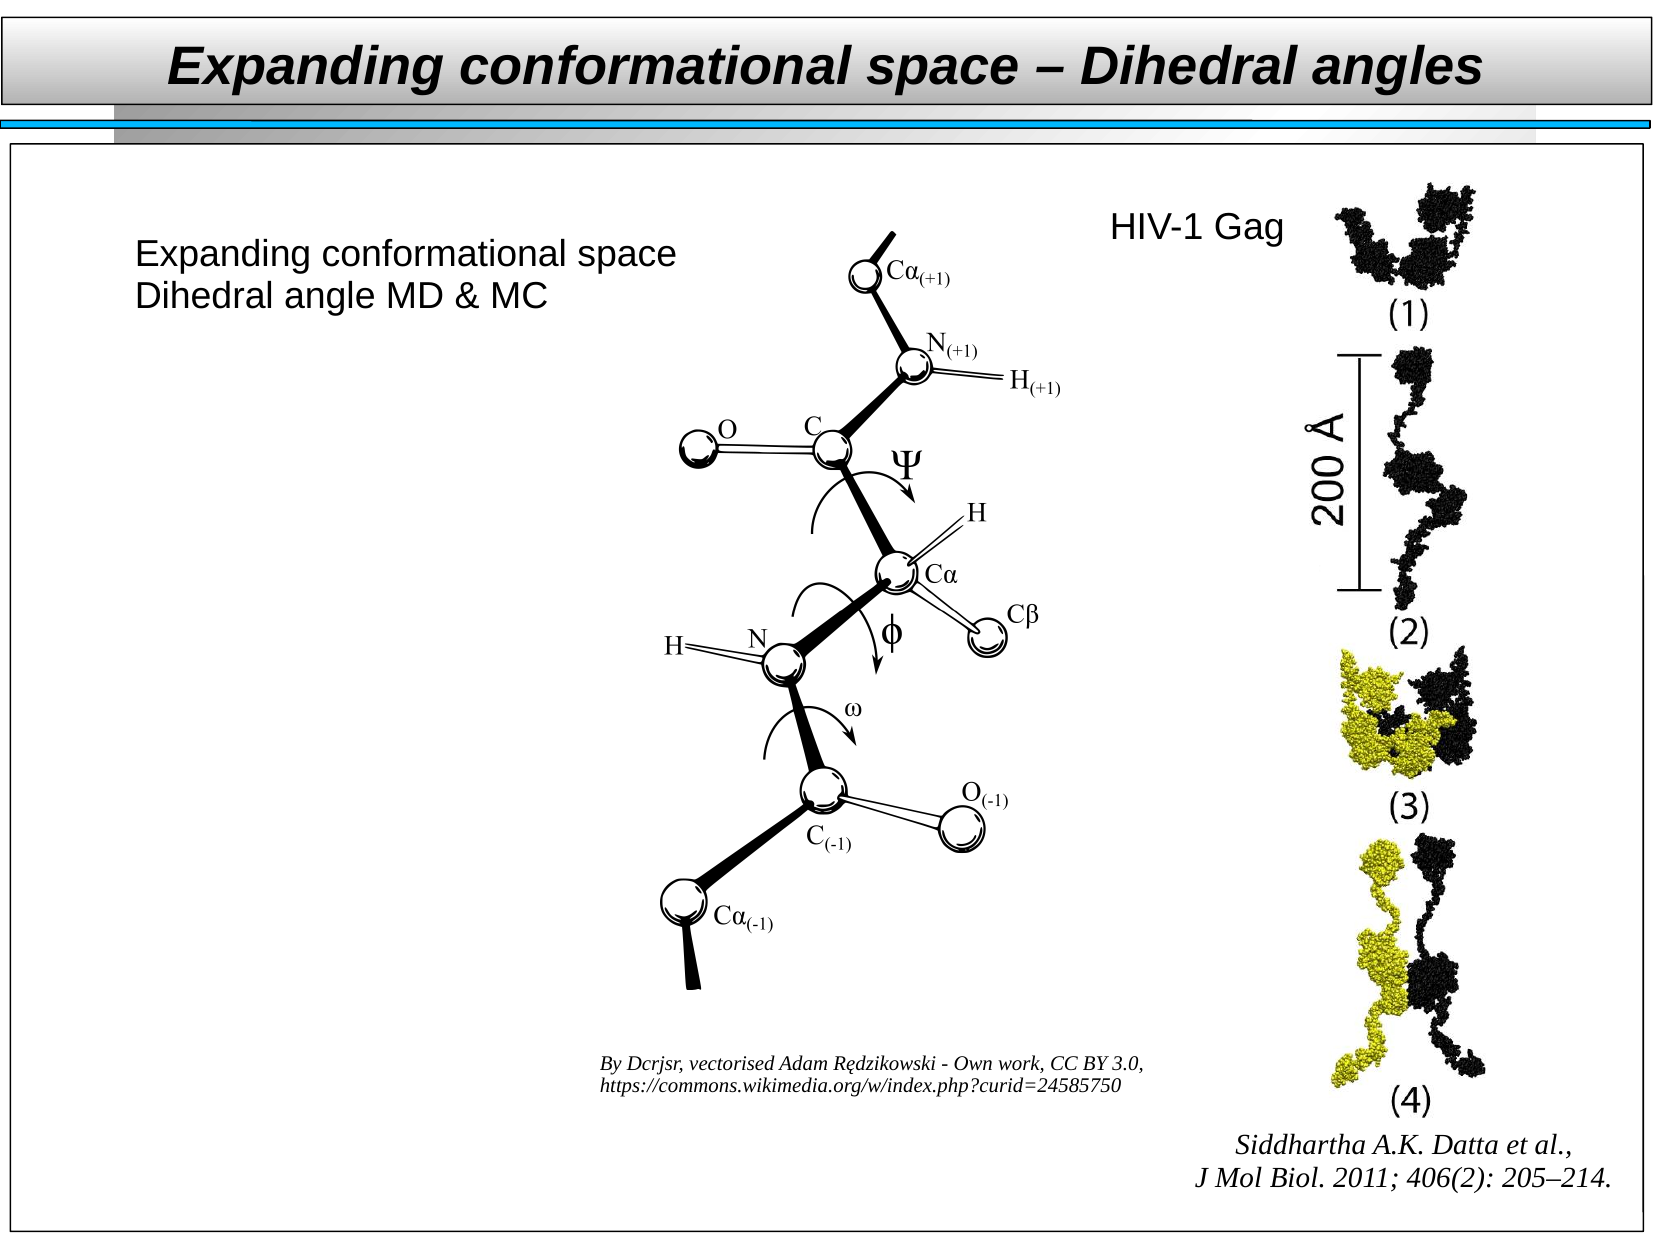

Expanding conformational space – Dihedral angles
HIV-1 Gag
Expanding conformational space
Dihedral angle MD & MC
By Dcrjsr, vectorised Adam Rędzikowski - Own work, CC BY 3.0, https://commons.wikimedia.org/w/index.php?curid=24585750
Siddhartha A.K. Datta et al.,
 J Mol Biol. 2011; 406(2): 205–214.